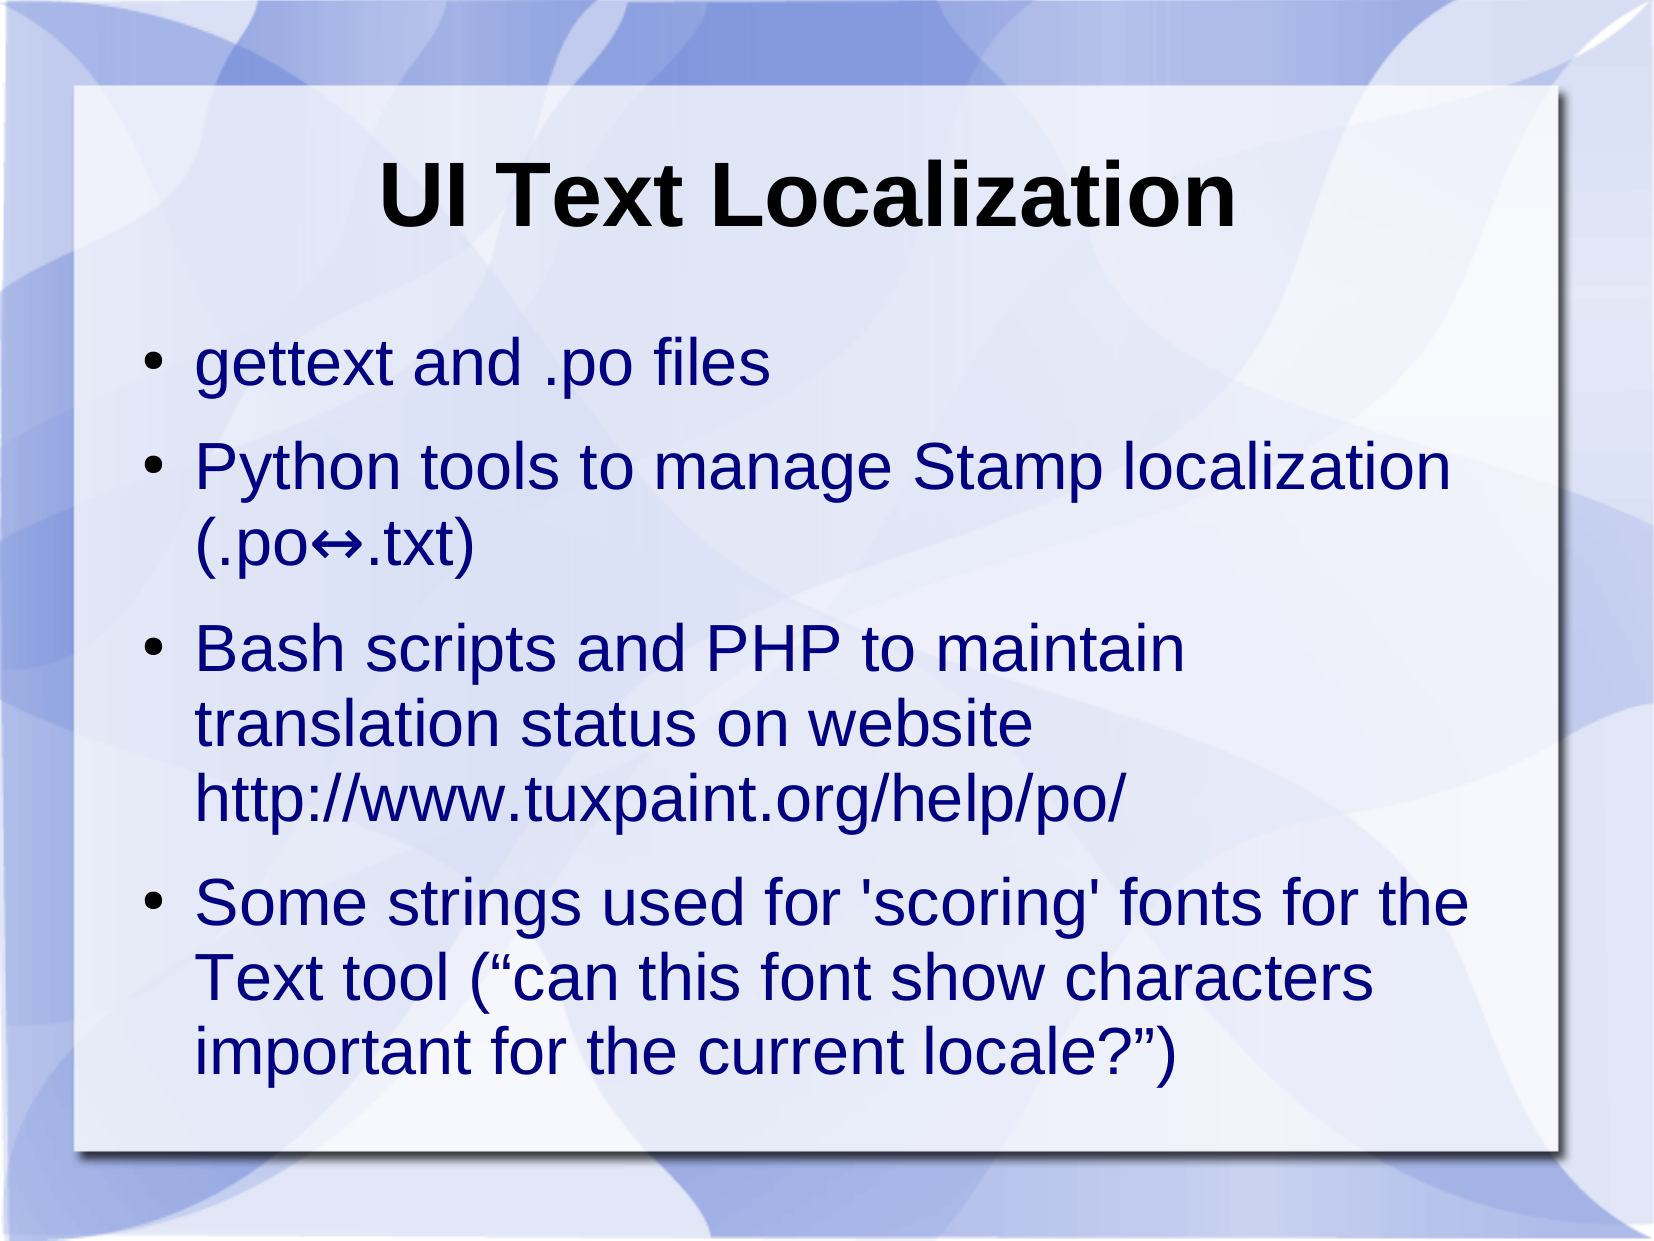

# UI Text Localization
gettext and .po files
Python tools to manage Stamp localization (.po↔.txt)
Bash scripts and PHP to maintain translation status on website
http://www.tuxpaint.org/help/po/
Some strings used for 'scoring' fonts for the Text tool (“can this font show characters important for the current locale?”)